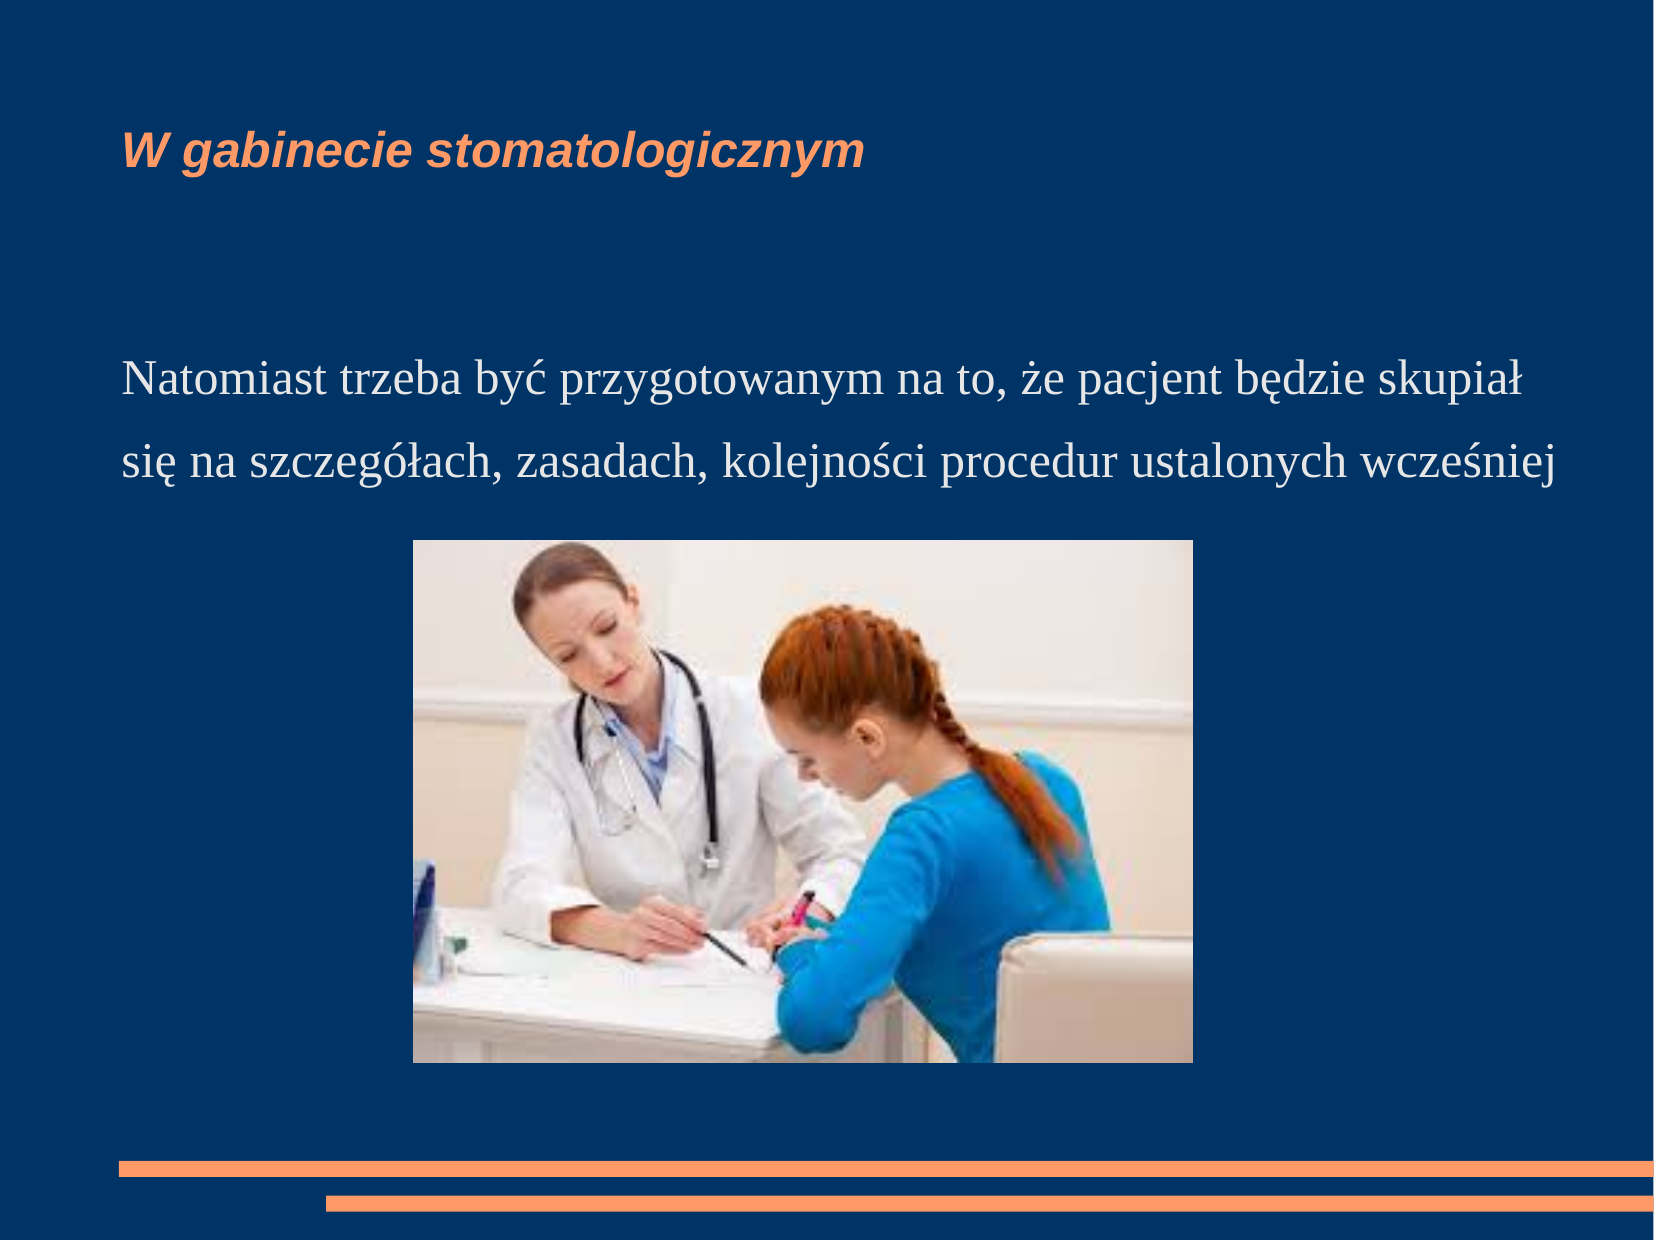

# W gabinecie stomatologicznym
Natomiast trzeba być przygotowanym na to, że pacjent będzie skupiał się na szczegółach, zasadach, kolejności procedur ustalonych wcześniej